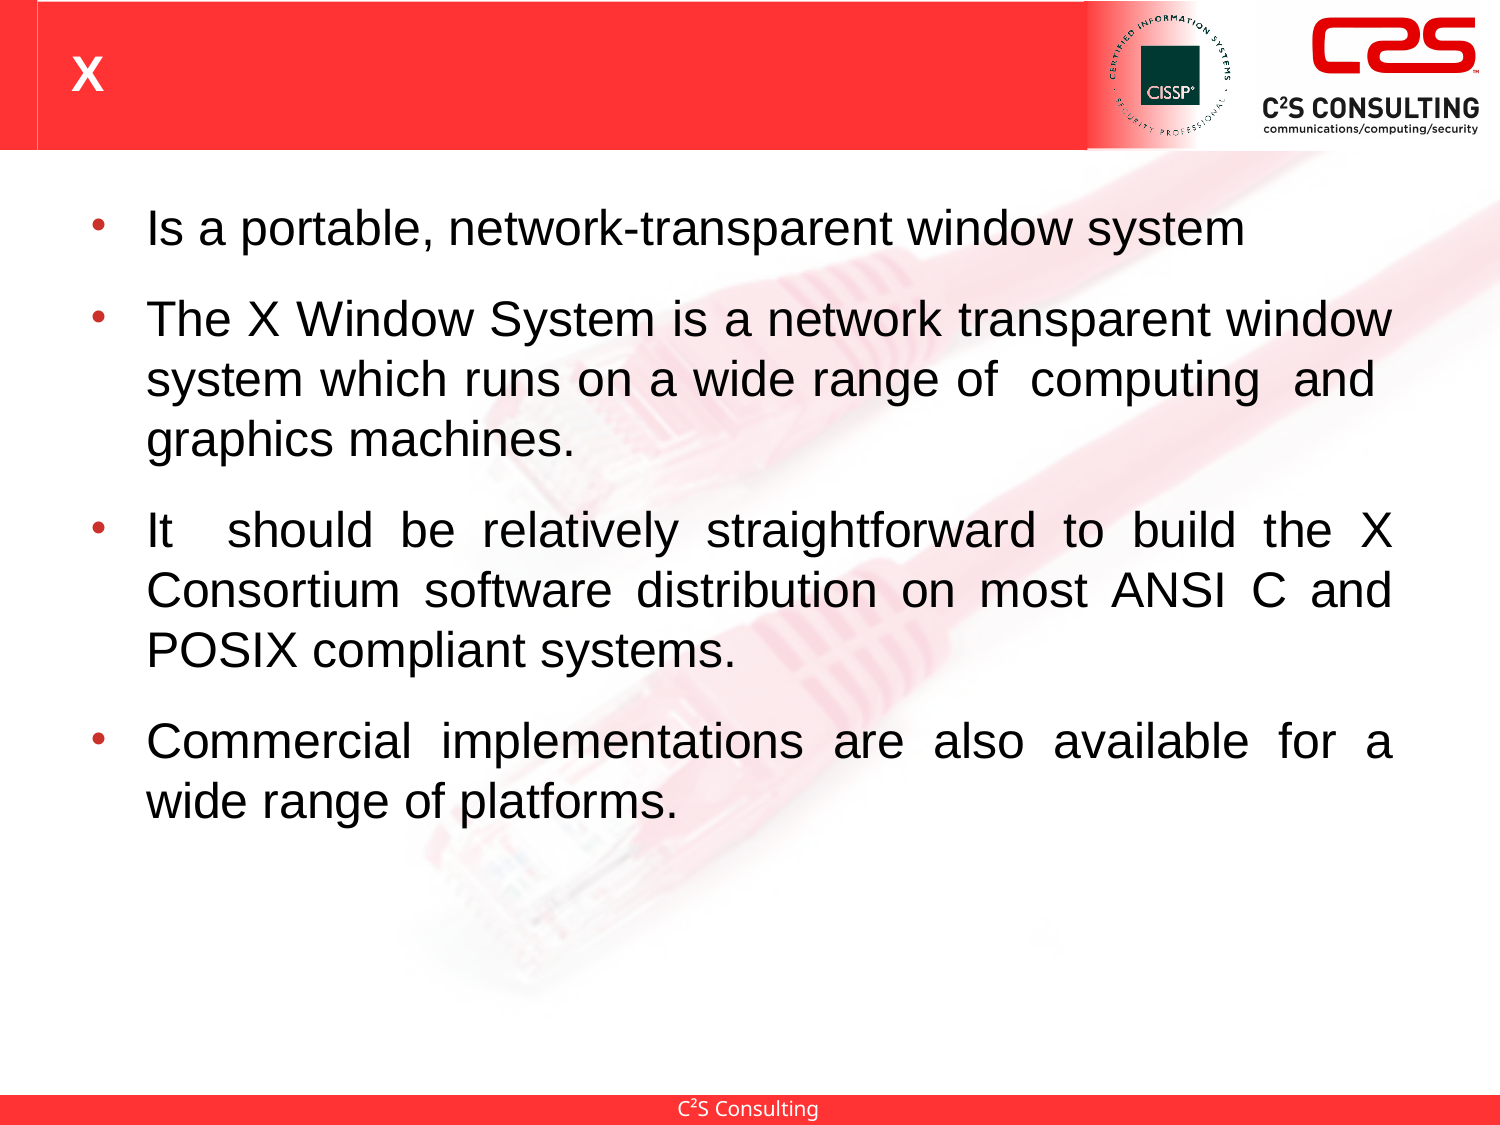

X
# Is a portable, network-transparent window system
The X Window System is a network transparent window system which runs on a wide range of computing and graphics machines.
It should be relatively straightforward to build the X Consortium software distribution on most ANSI C and POSIX compliant systems.
Commercial implementations are also available for a wide range of platforms.